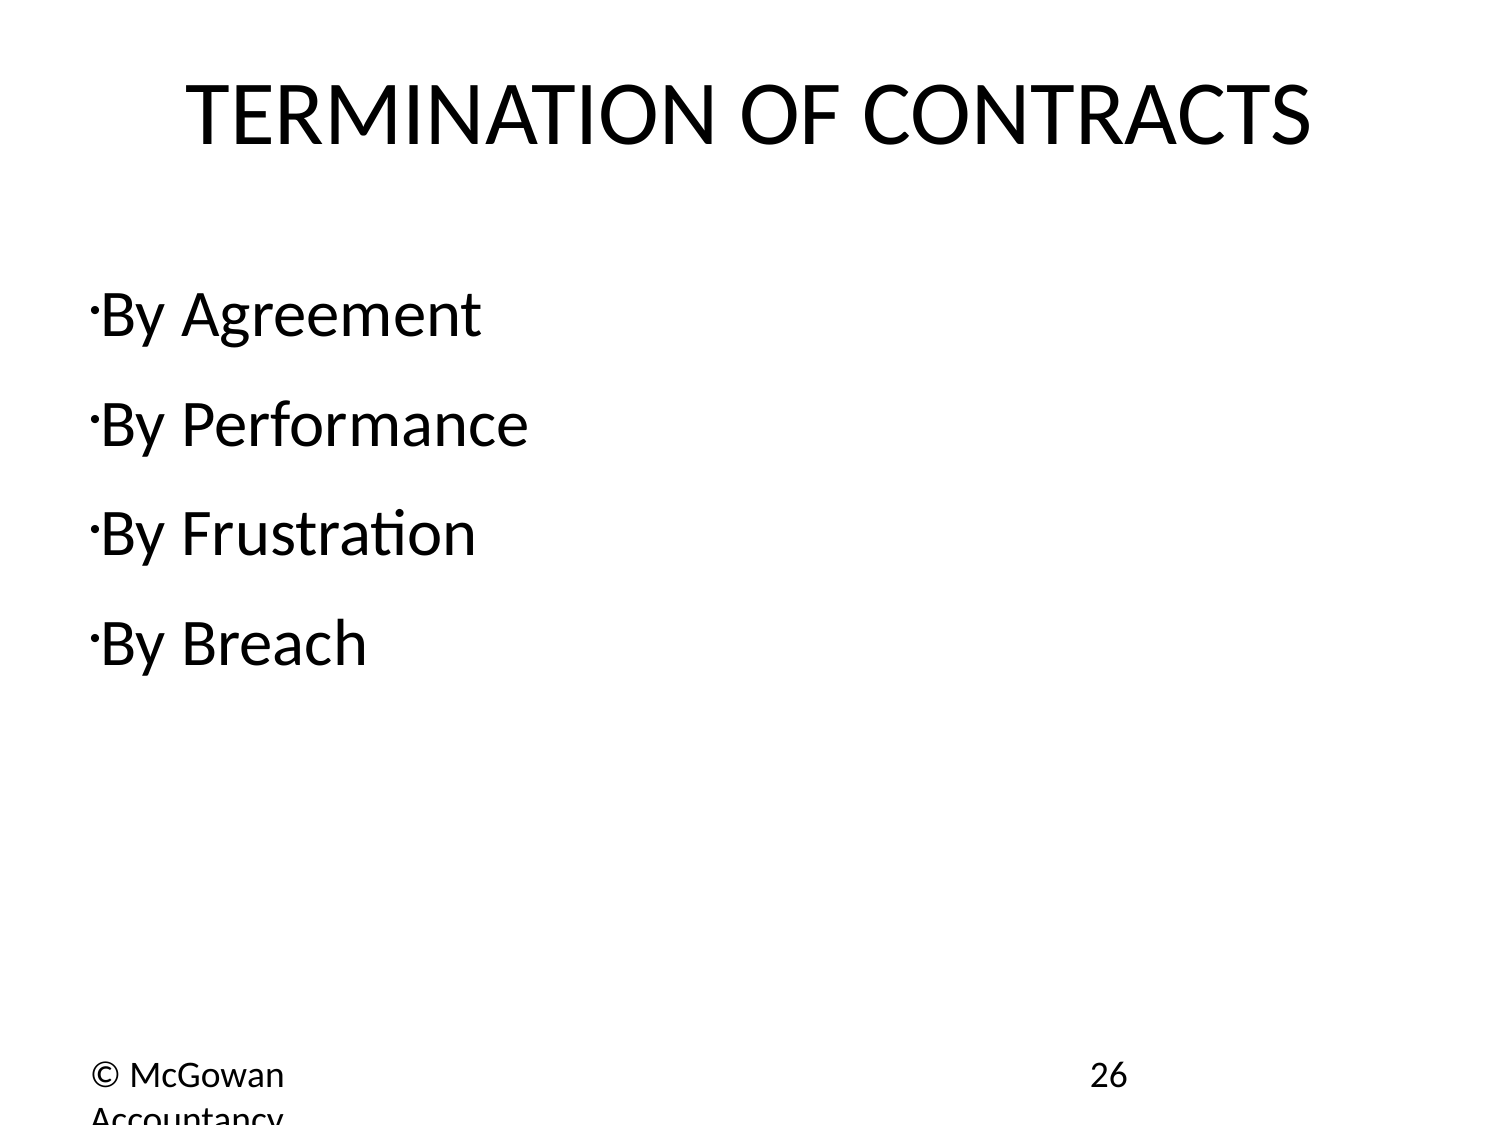

# TERMINATION OF CONTRACTS
By Agreement
By Performance
By Frustration
By Breach
© McGowan Accountancy Services
26